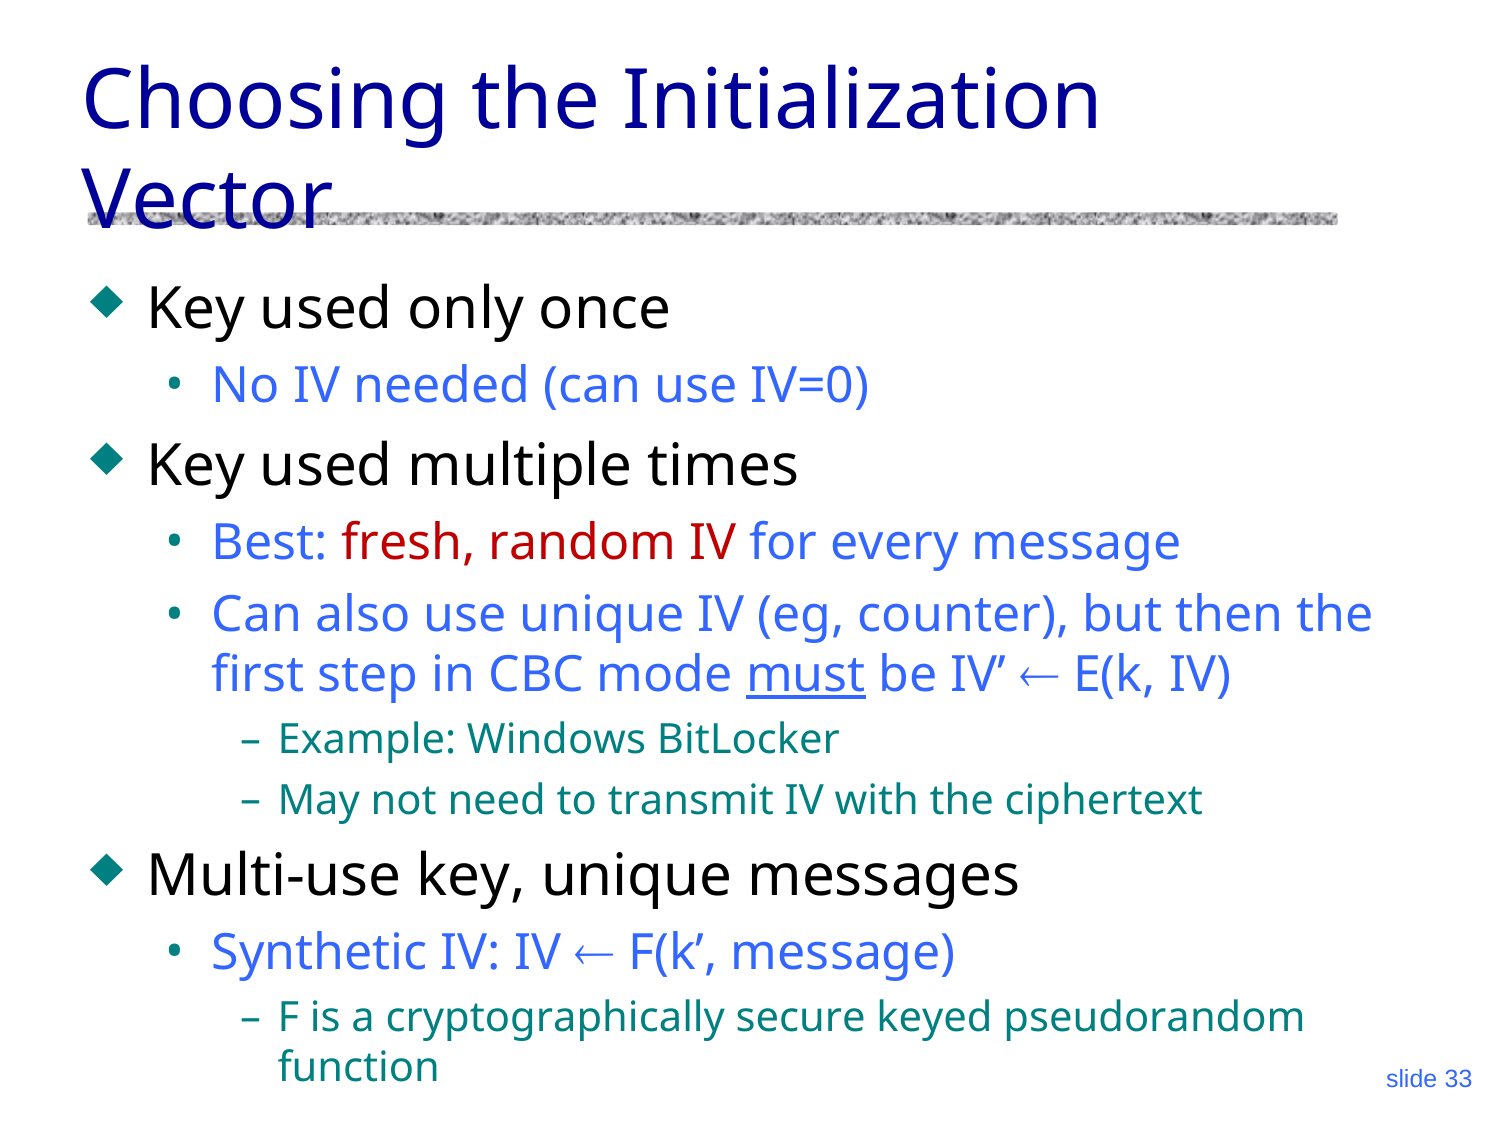

# Choosing the Initialization Vector
Key used only once
No IV needed (can use IV=0)
Key used multiple times
Best: fresh, random IV for every message
Can also use unique IV (eg, counter), but then the first step in CBC mode must be IV’  E(k, IV)
Example: Windows BitLocker
May not need to transmit IV with the ciphertext
Multi-use key, unique messages
Synthetic IV: IV  F(k’, message)
F is a cryptographically secure keyed pseudorandom function
slide